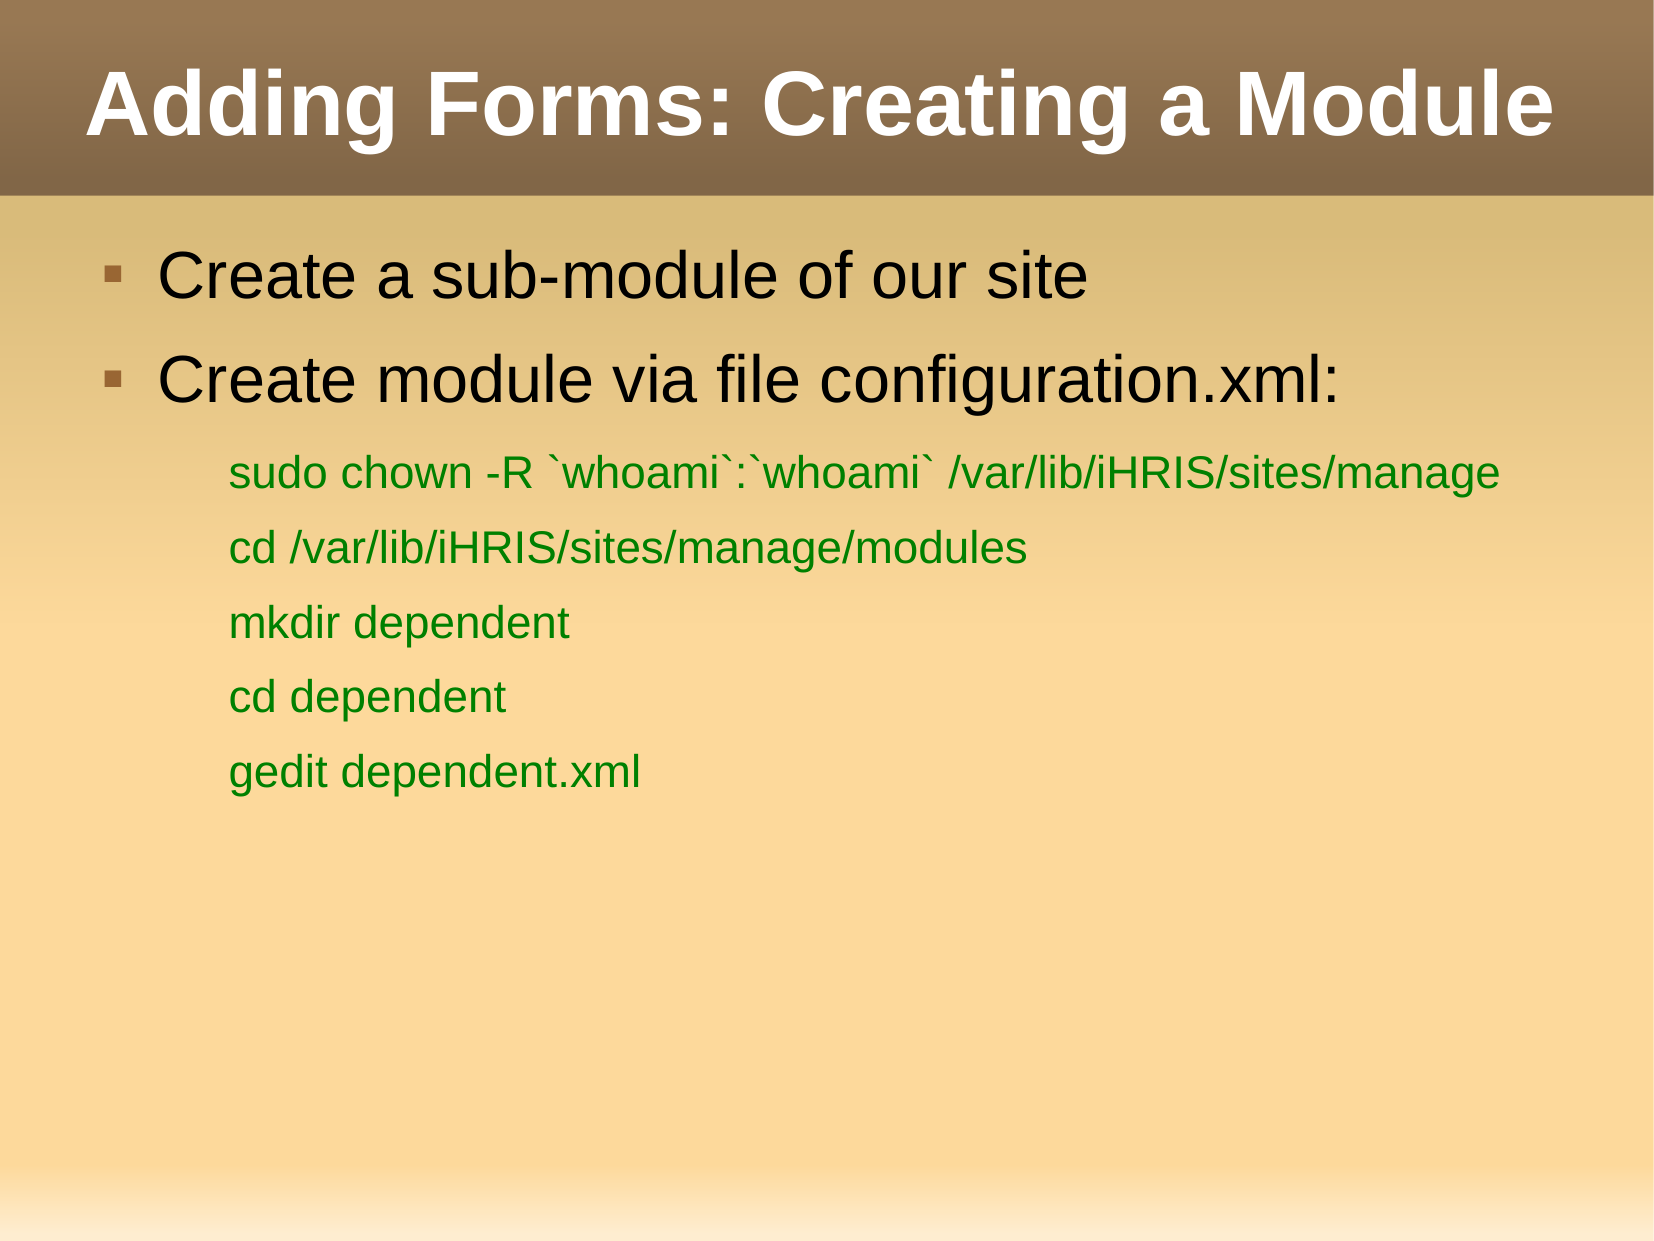

# Adding Forms: Creating a Module
Create a sub-module of our site
Create module via file configuration.xml:
sudo chown -R `whoami`:`whoami` /var/lib/iHRIS/sites/manage
cd /var/lib/iHRIS/sites/manage/modules
mkdir dependent
cd dependent
gedit dependent.xml